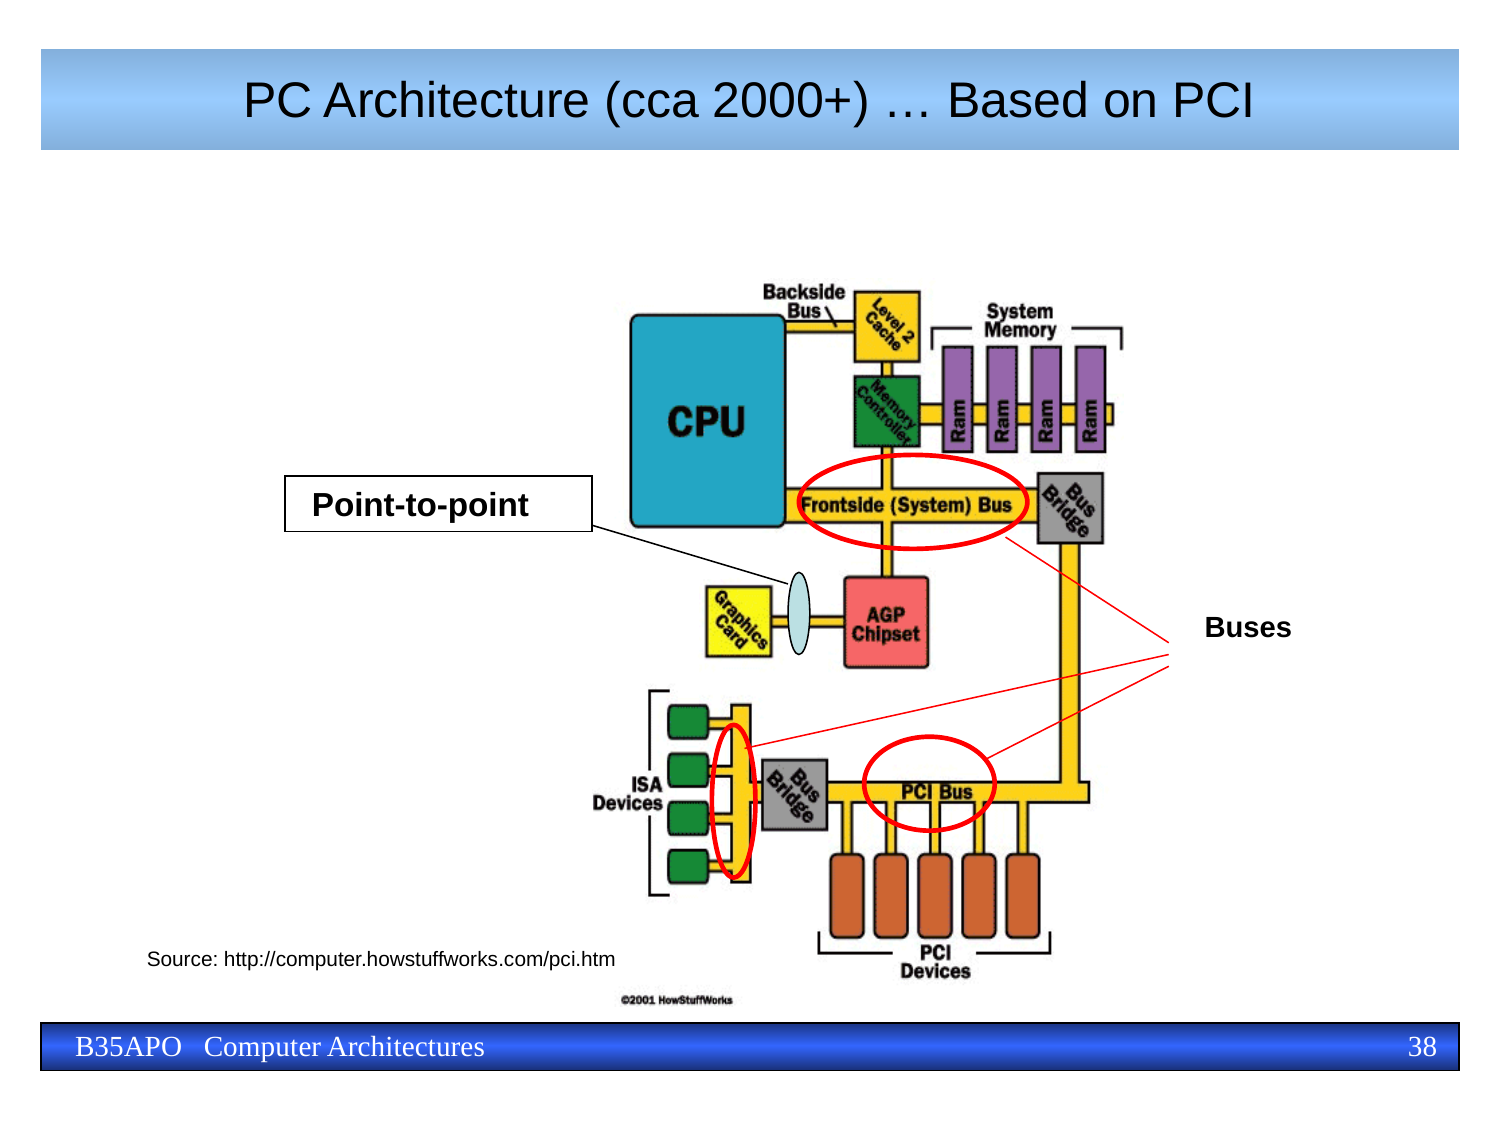

# PC Architecture (cca 2000+) … Based on PCI
Buses
Point-to-point
Source: http://computer.howstuffworks.com/pci.htm
B35APO Computer Architectures
38